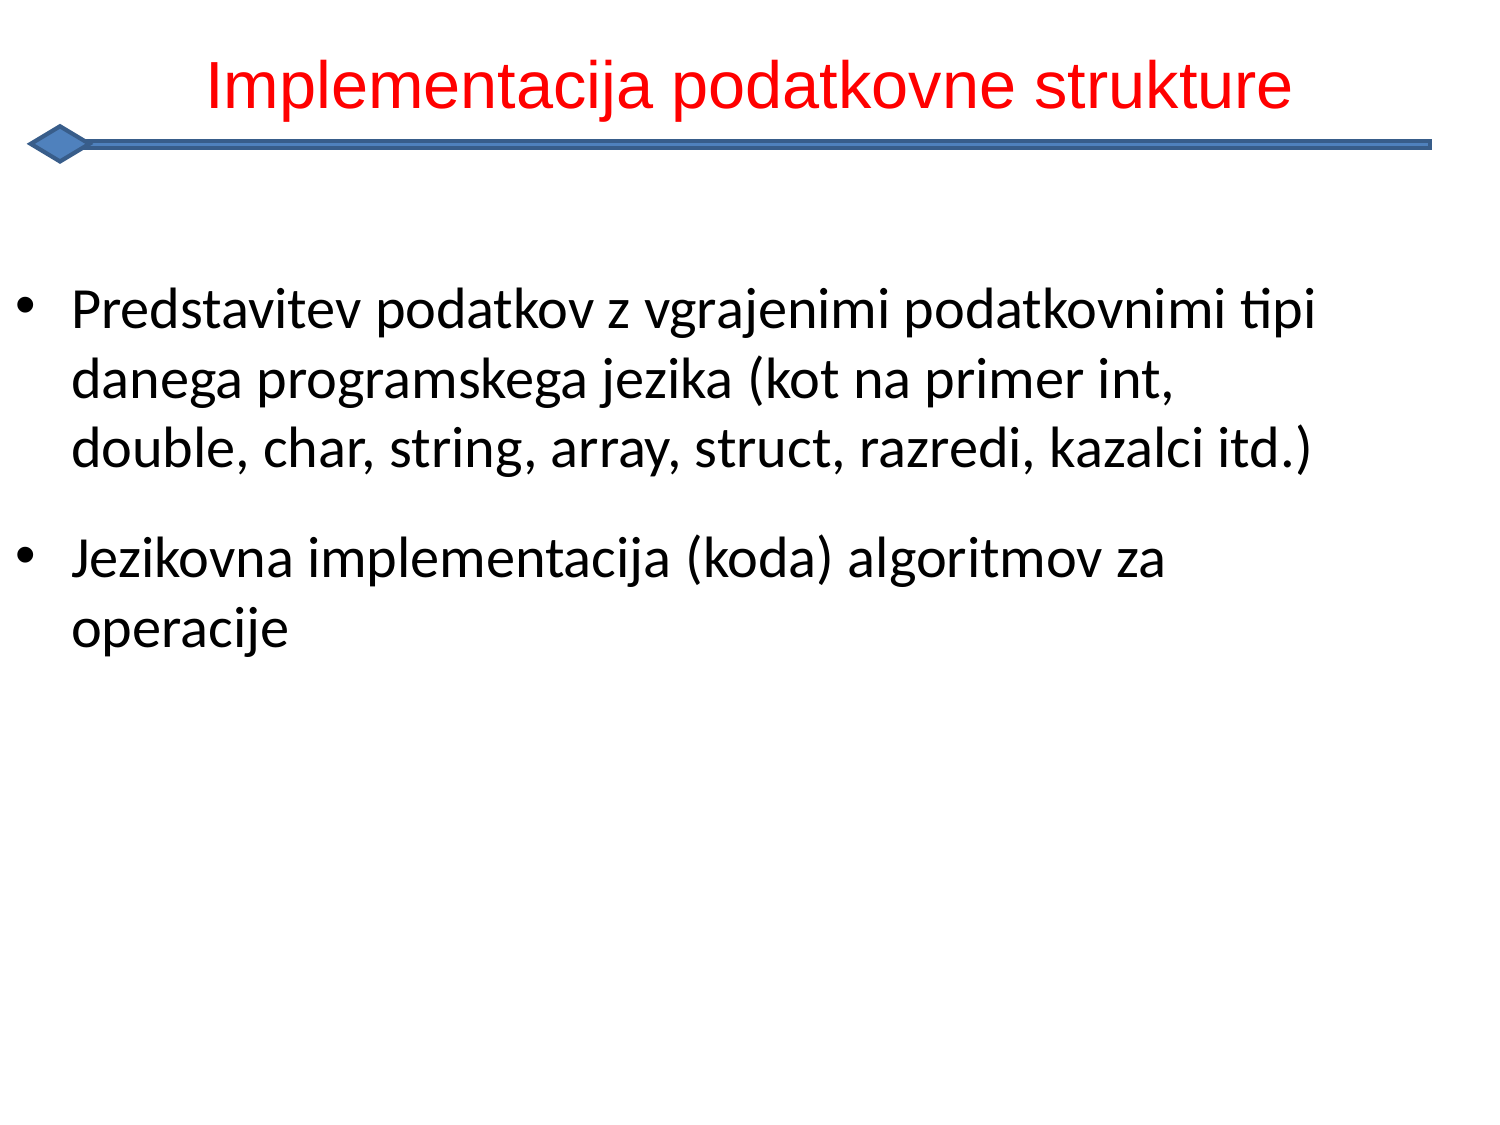

# Implementacija podatkovne strukture
Predstavitev podatkov z vgrajenimi podatkovnimi tipi danega programskega jezika (kot na primer int, double, char, string, array, struct, razredi, kazalci itd.)
Jezikovna implementacija (koda) algoritmov za operacije